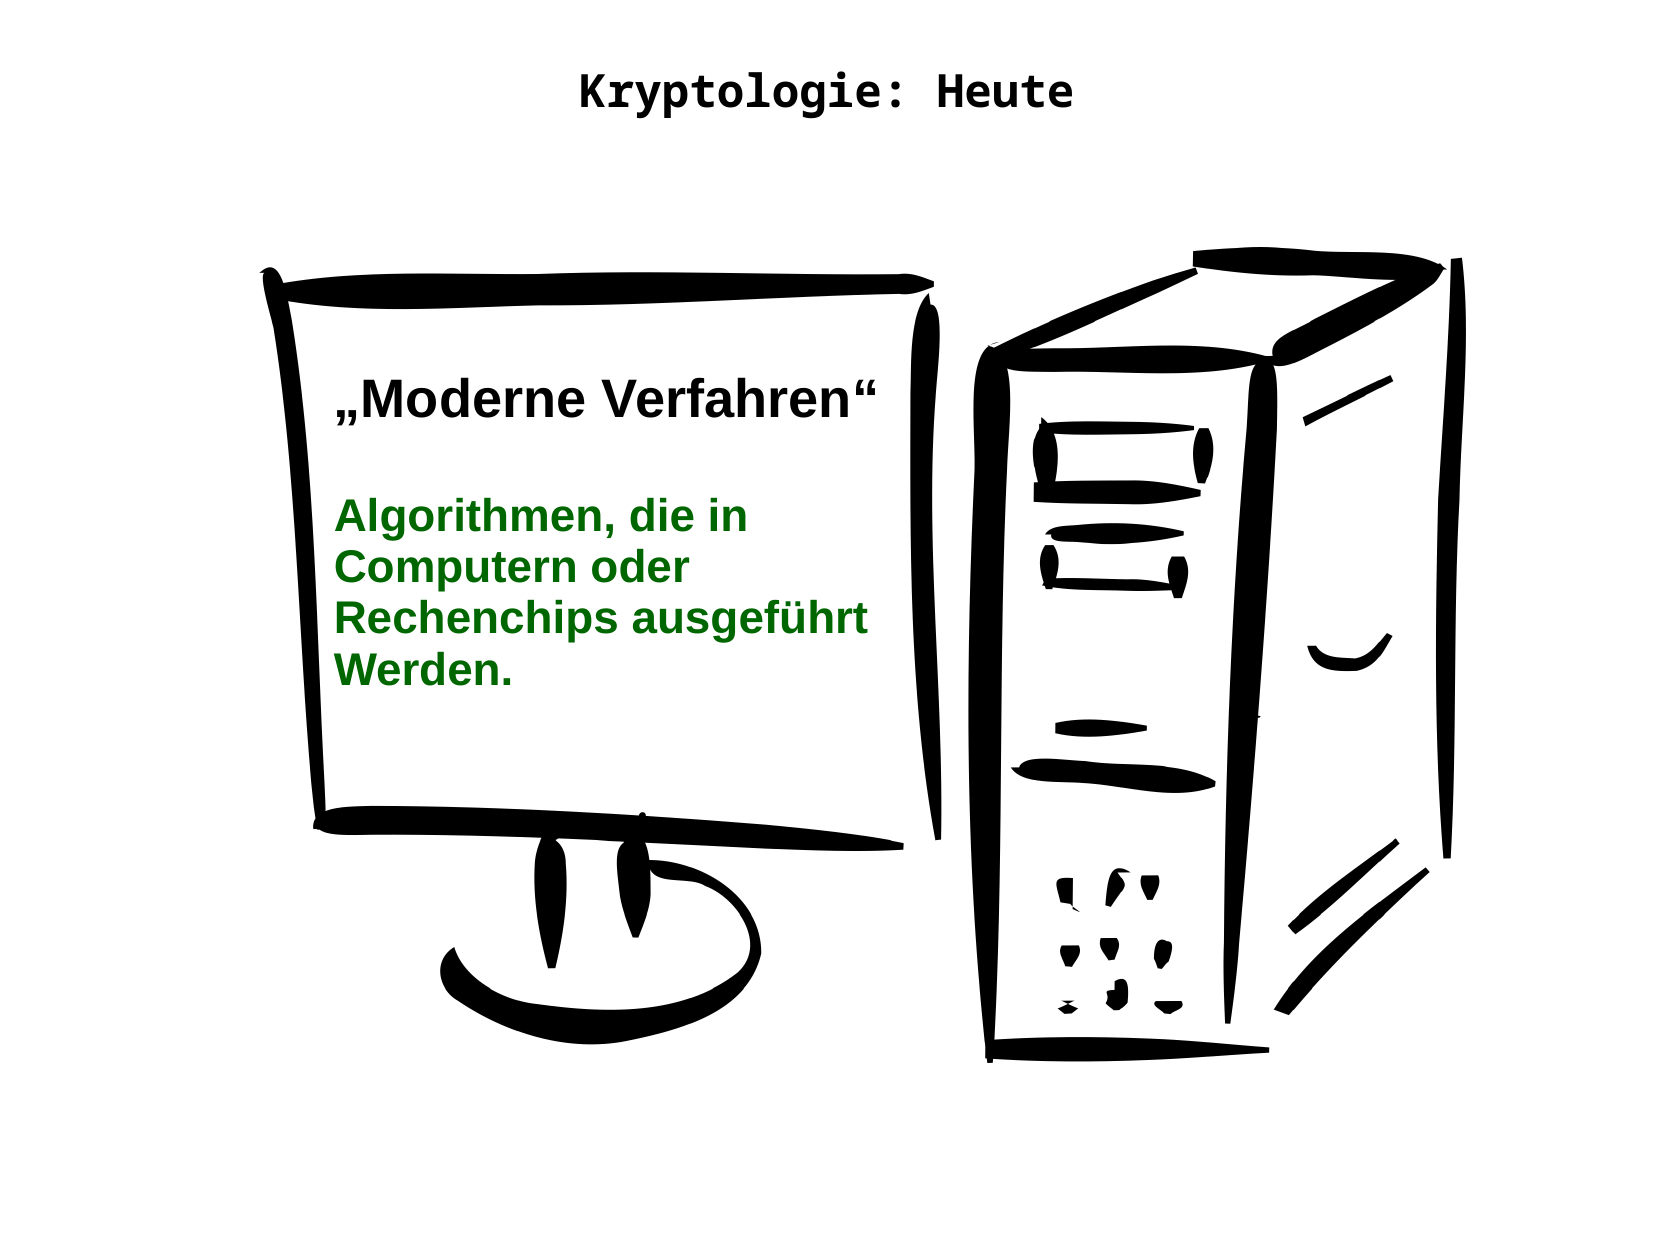

# Kryptologie: Heute
„Moderne Verfahren“
Algorithmen, die in
Computern oder
Rechenchips ausgeführt
Werden.